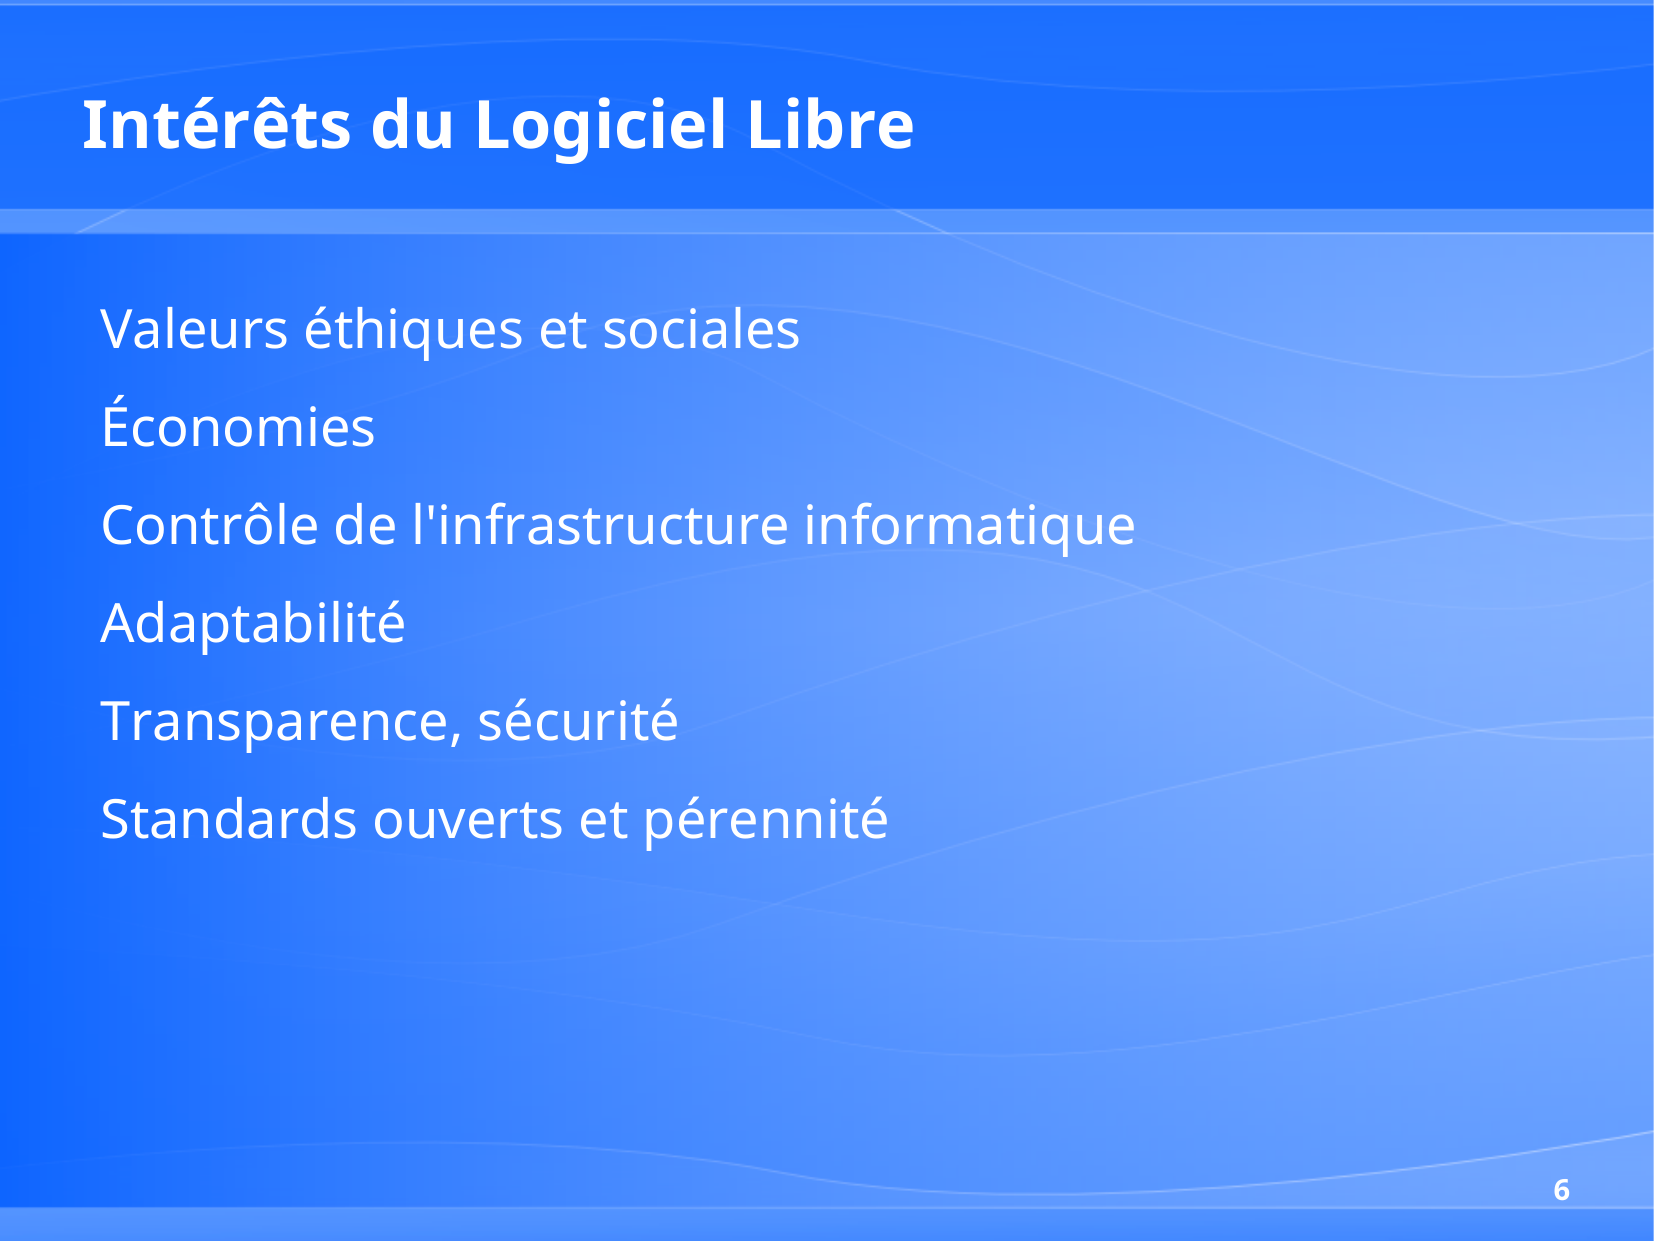

# Intérêts du Logiciel Libre
Valeurs éthiques et sociales
Économies
Contrôle de l'infrastructure informatique
Adaptabilité
Transparence, sécurité
Standards ouverts et pérennité
6